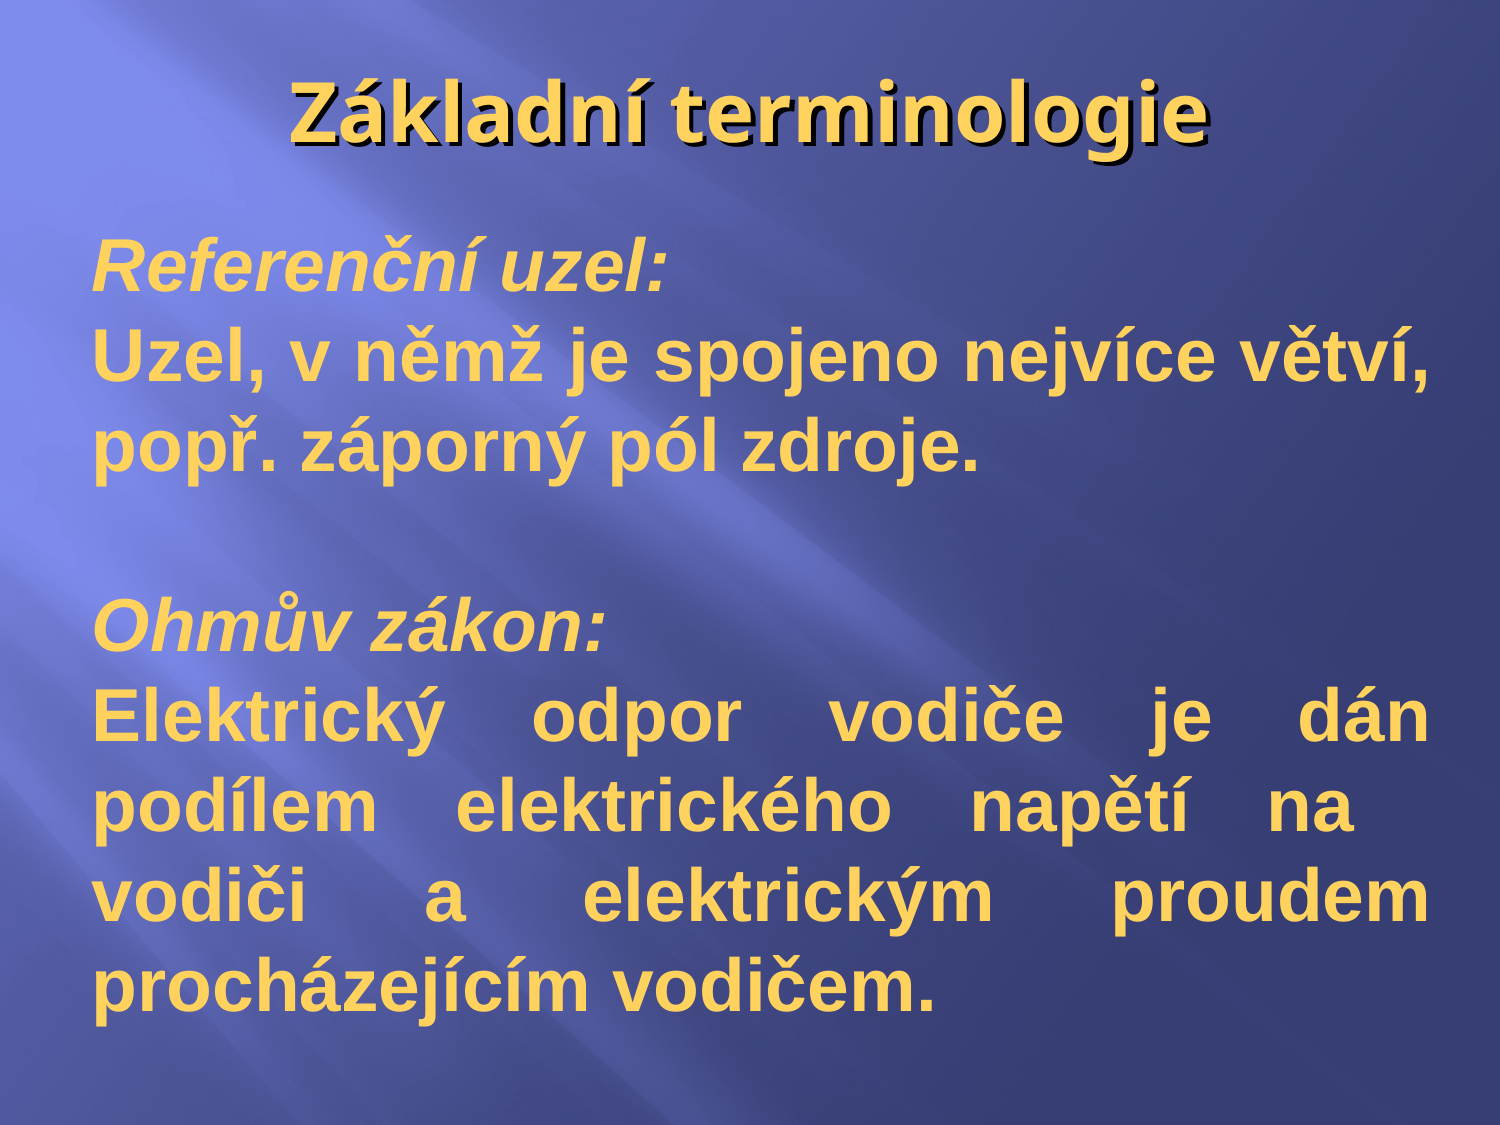

# Základní terminologie
Referenční uzel:
Uzel, v němž je spojeno nejvíce větví, popř. záporný pól zdroje.
Ohmův zákon:
Elektrický odpor vodiče je dán podílem elektrického napětí na
vodiči a elektrickým proudem procházejícím vodičem.